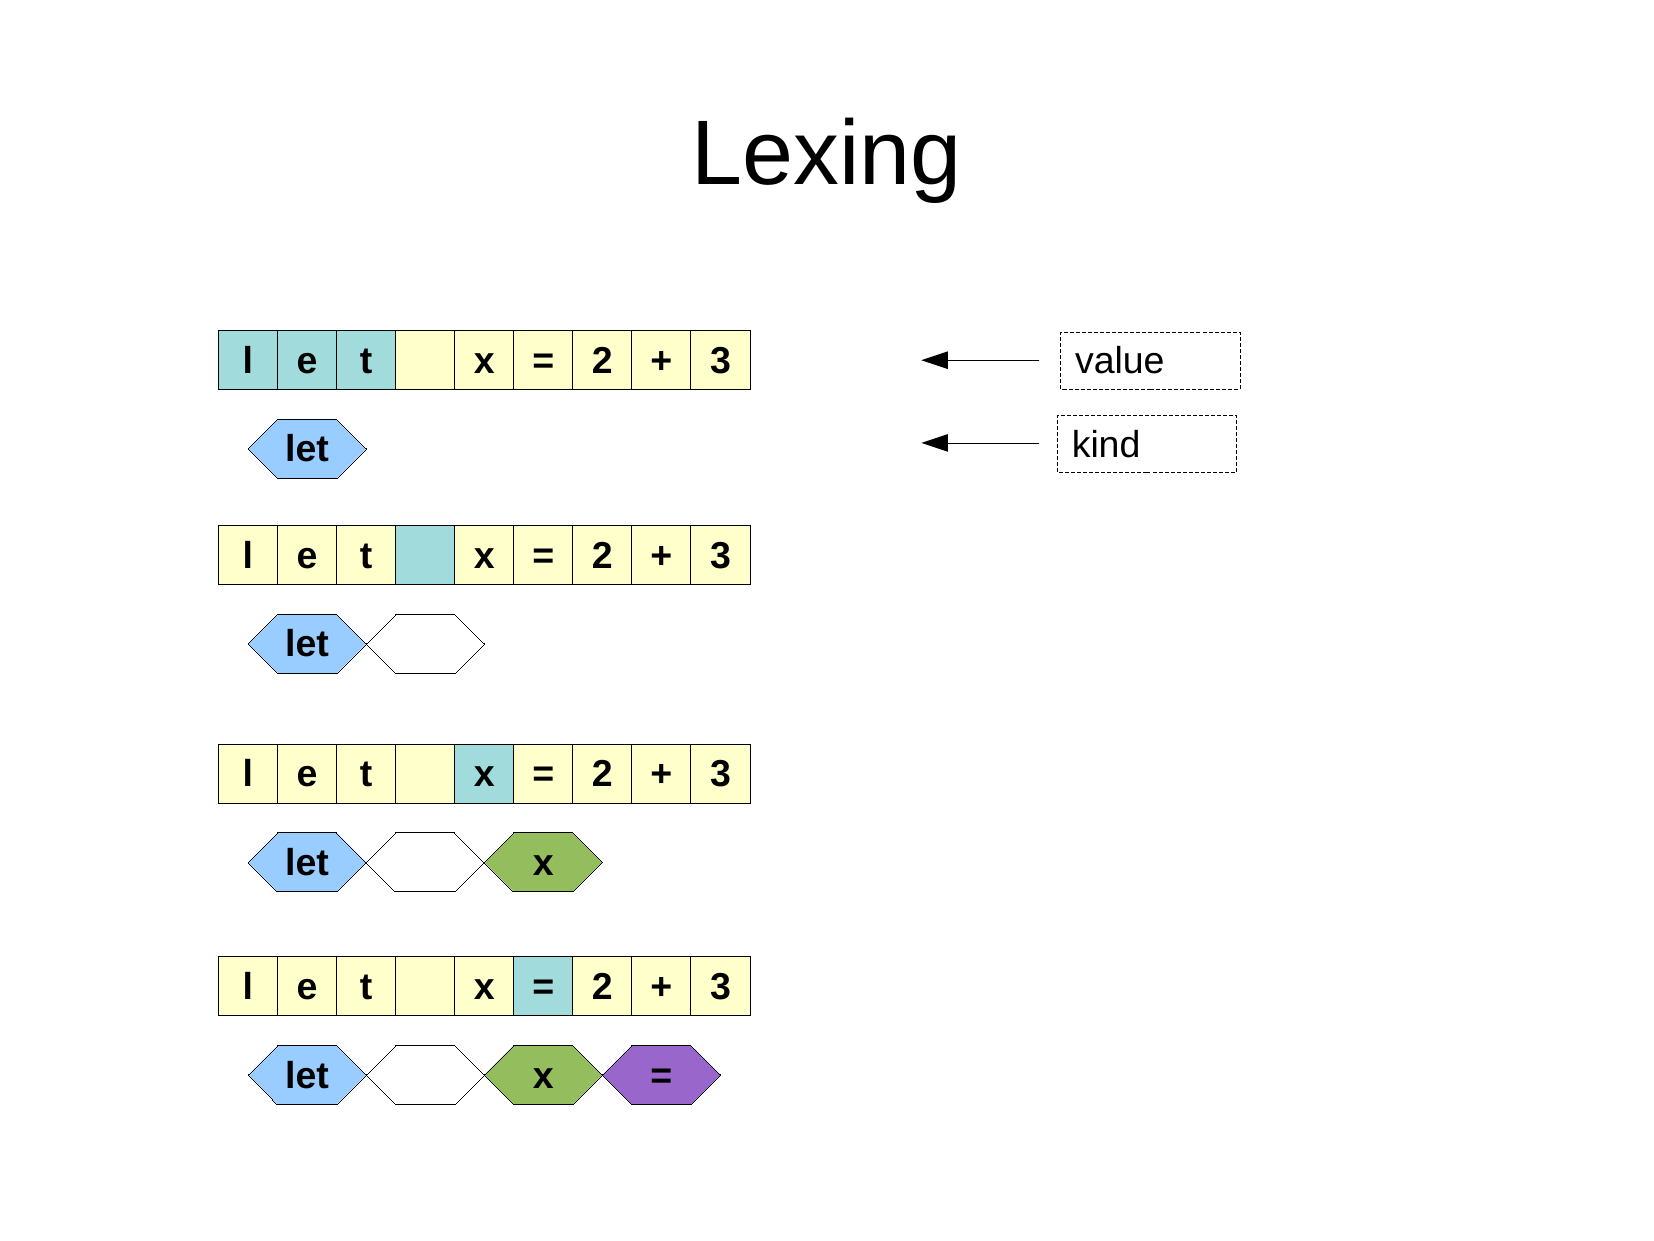

# Lexing
l
e
t
x
=
2
+
3
value
kind
let
l
e
t
x
=
2
+
3
let
l
e
t
x
=
2
+
3
let
x
l
e
t
x
=
2
+
3
let
x
=